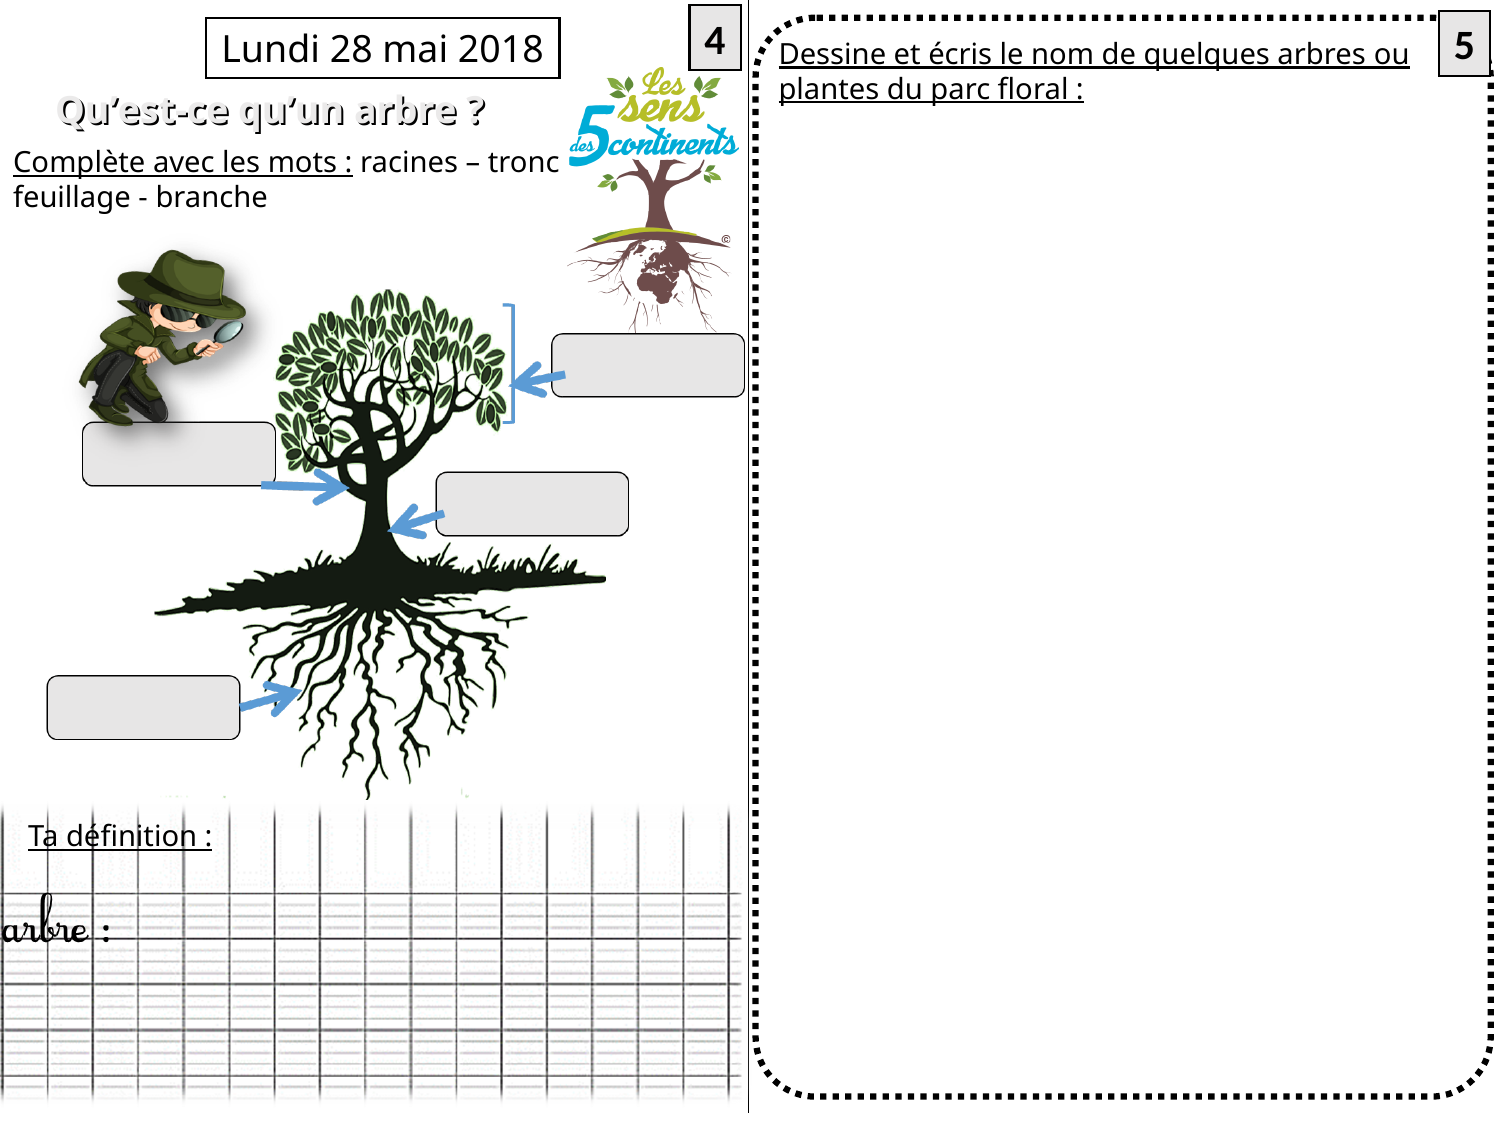

4
5
Lundi 28 mai 2018
Dessine et écris le nom de quelques arbres ou plantes du parc floral :
 Qu’est-ce qu’un arbre ?
Complète avec les mots : racines – tronc
feuillage - branche
Ta définition :